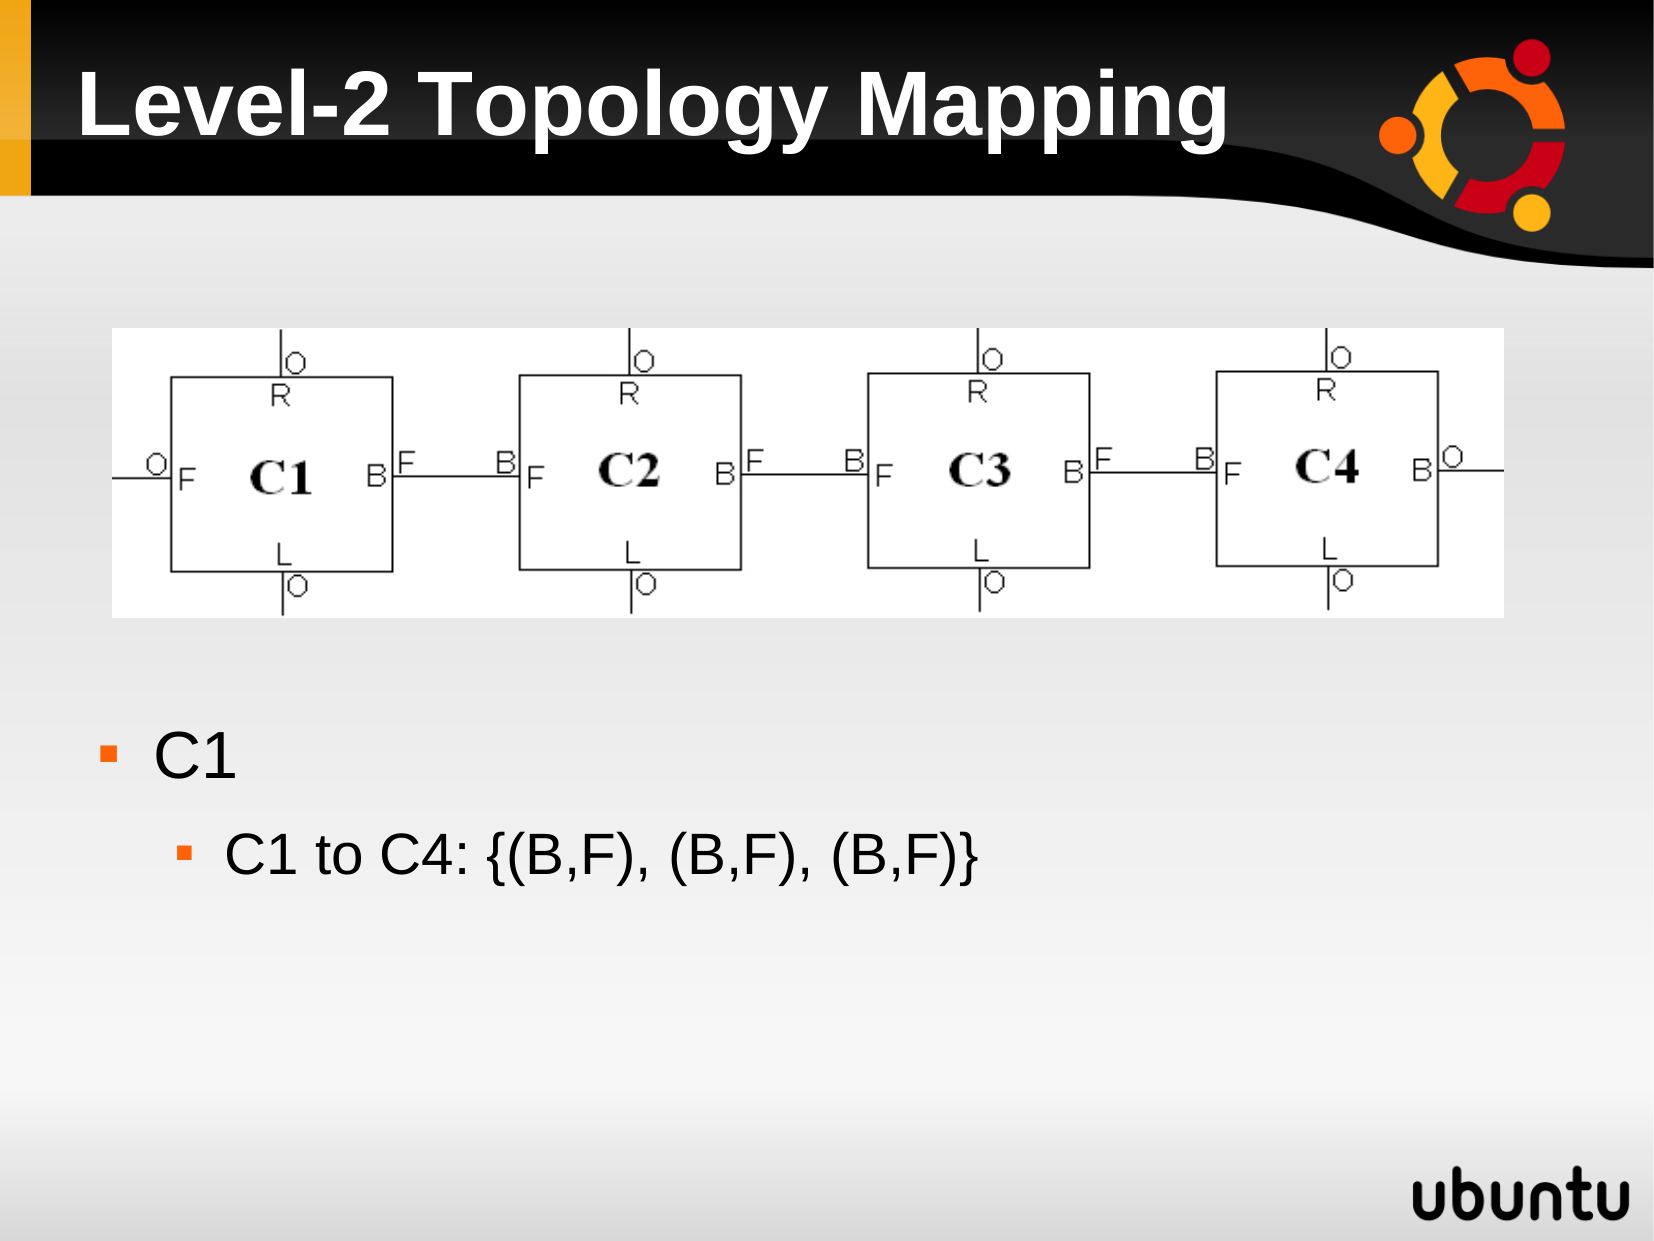

# Level-2 Topology Mapping
C1
C1 to C4: {(B,F), (B,F), (B,F)}